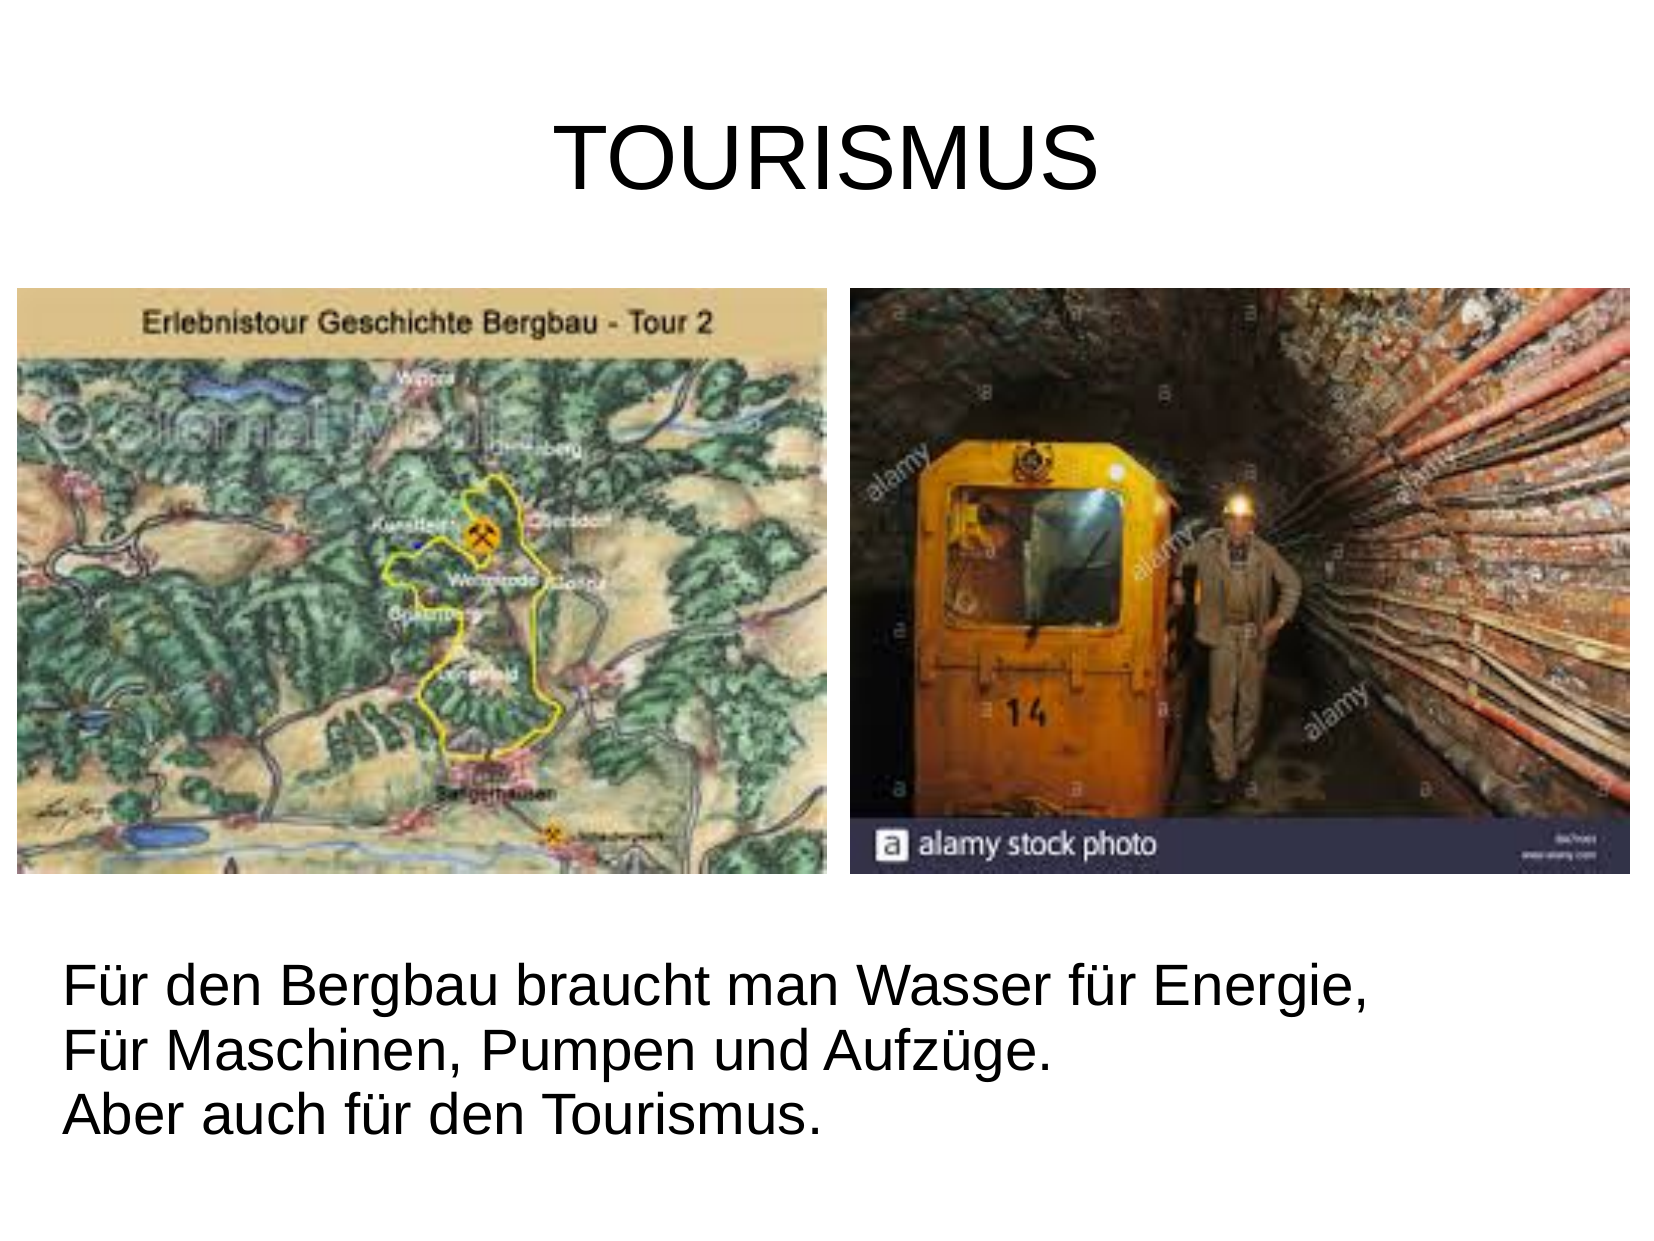

# TOURISMUS
Für den Bergbau braucht man Wasser für Energie,
Für Maschinen, Pumpen und Aufzüge.
Aber auch für den Tourismus.